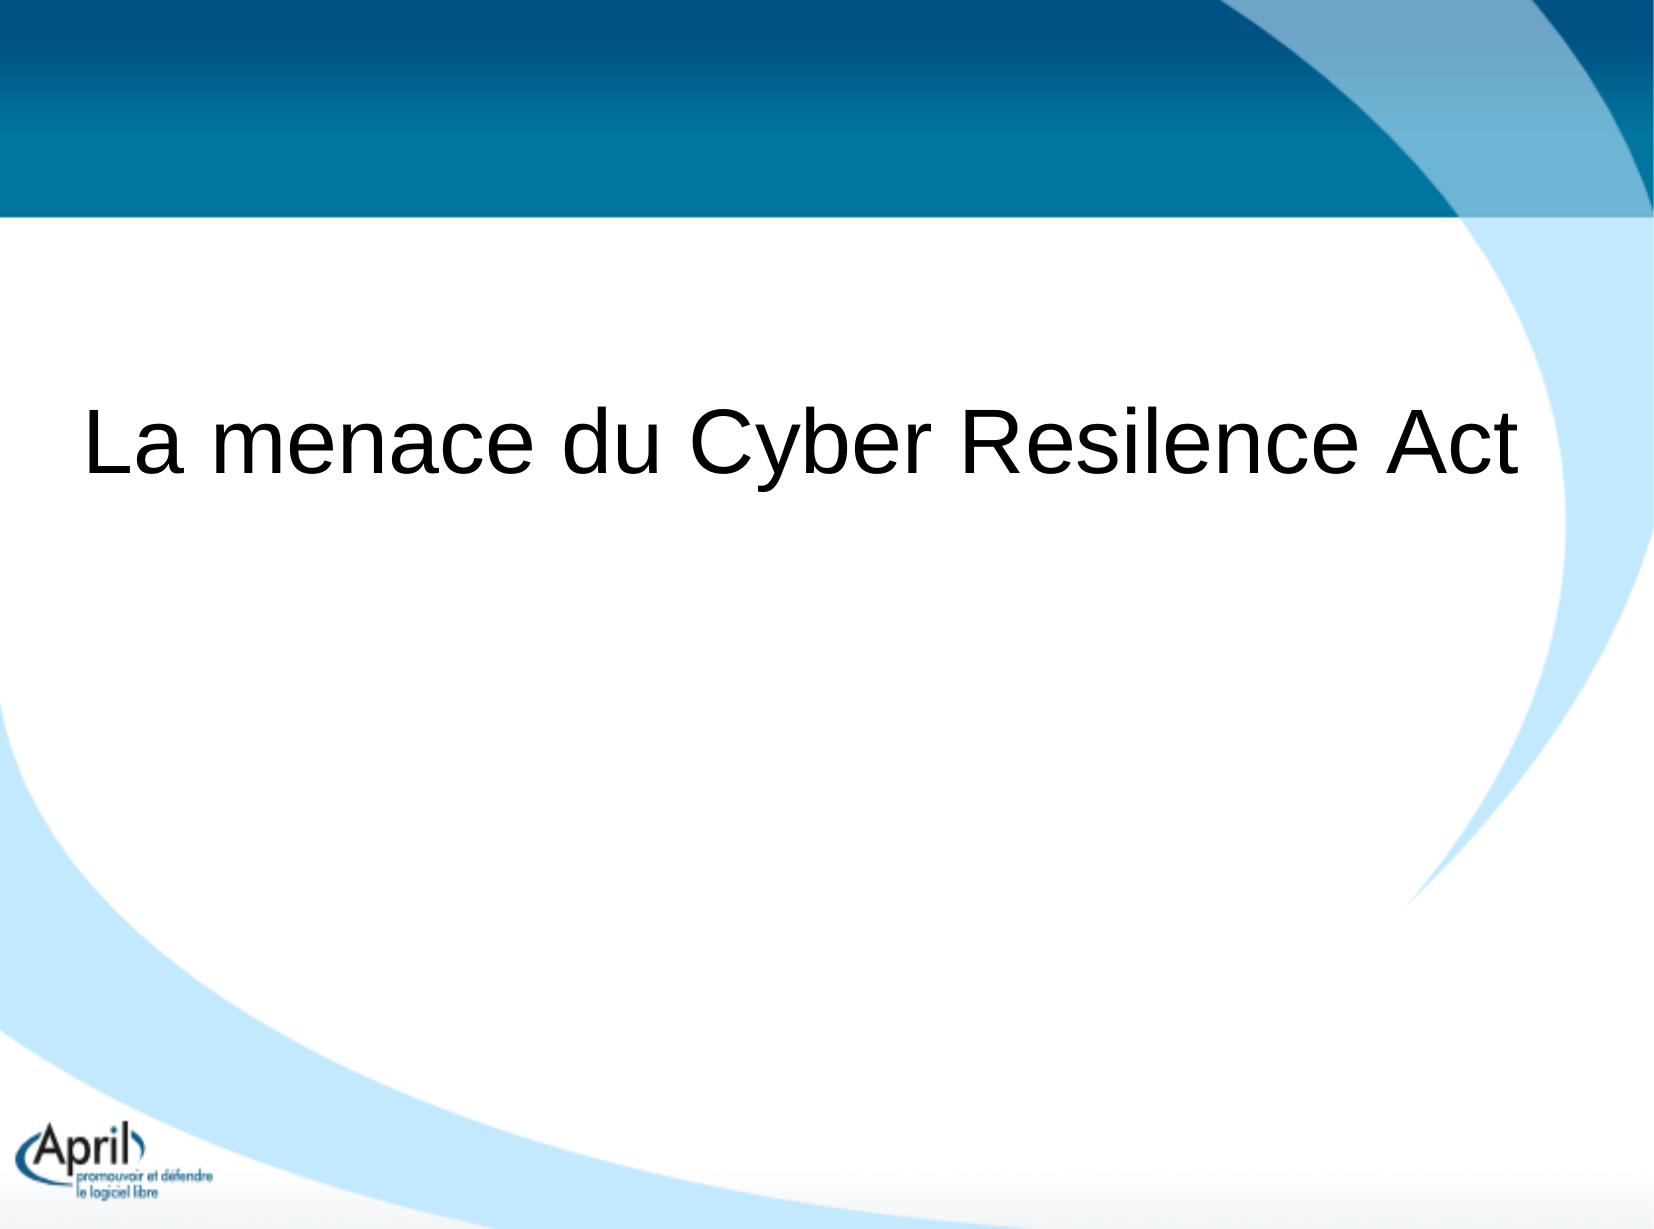

#
La menace du Cyber Resilence Act